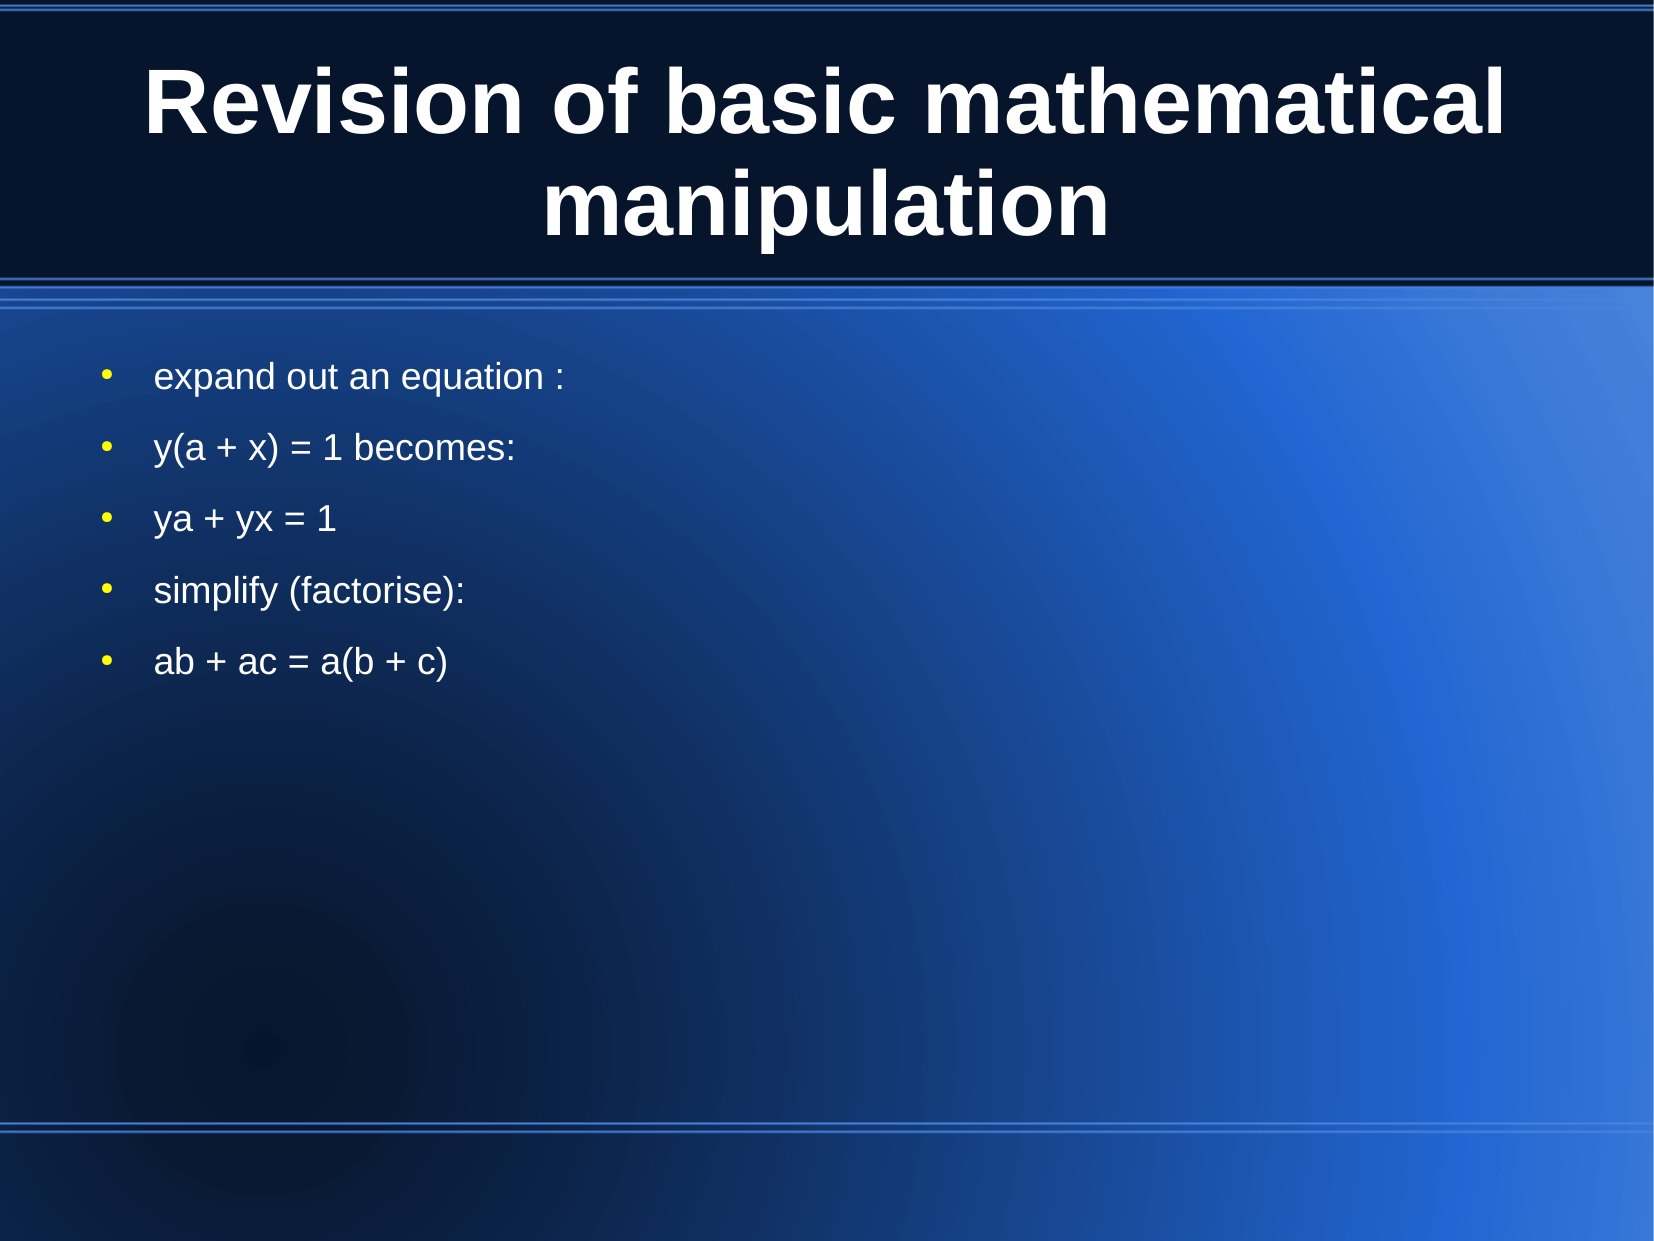

# Revision of basic mathematical manipulation
expand out an equation :
y(a + x) = 1 becomes:
ya + yx = 1
simplify (factorise):
ab + ac = a(b + c)